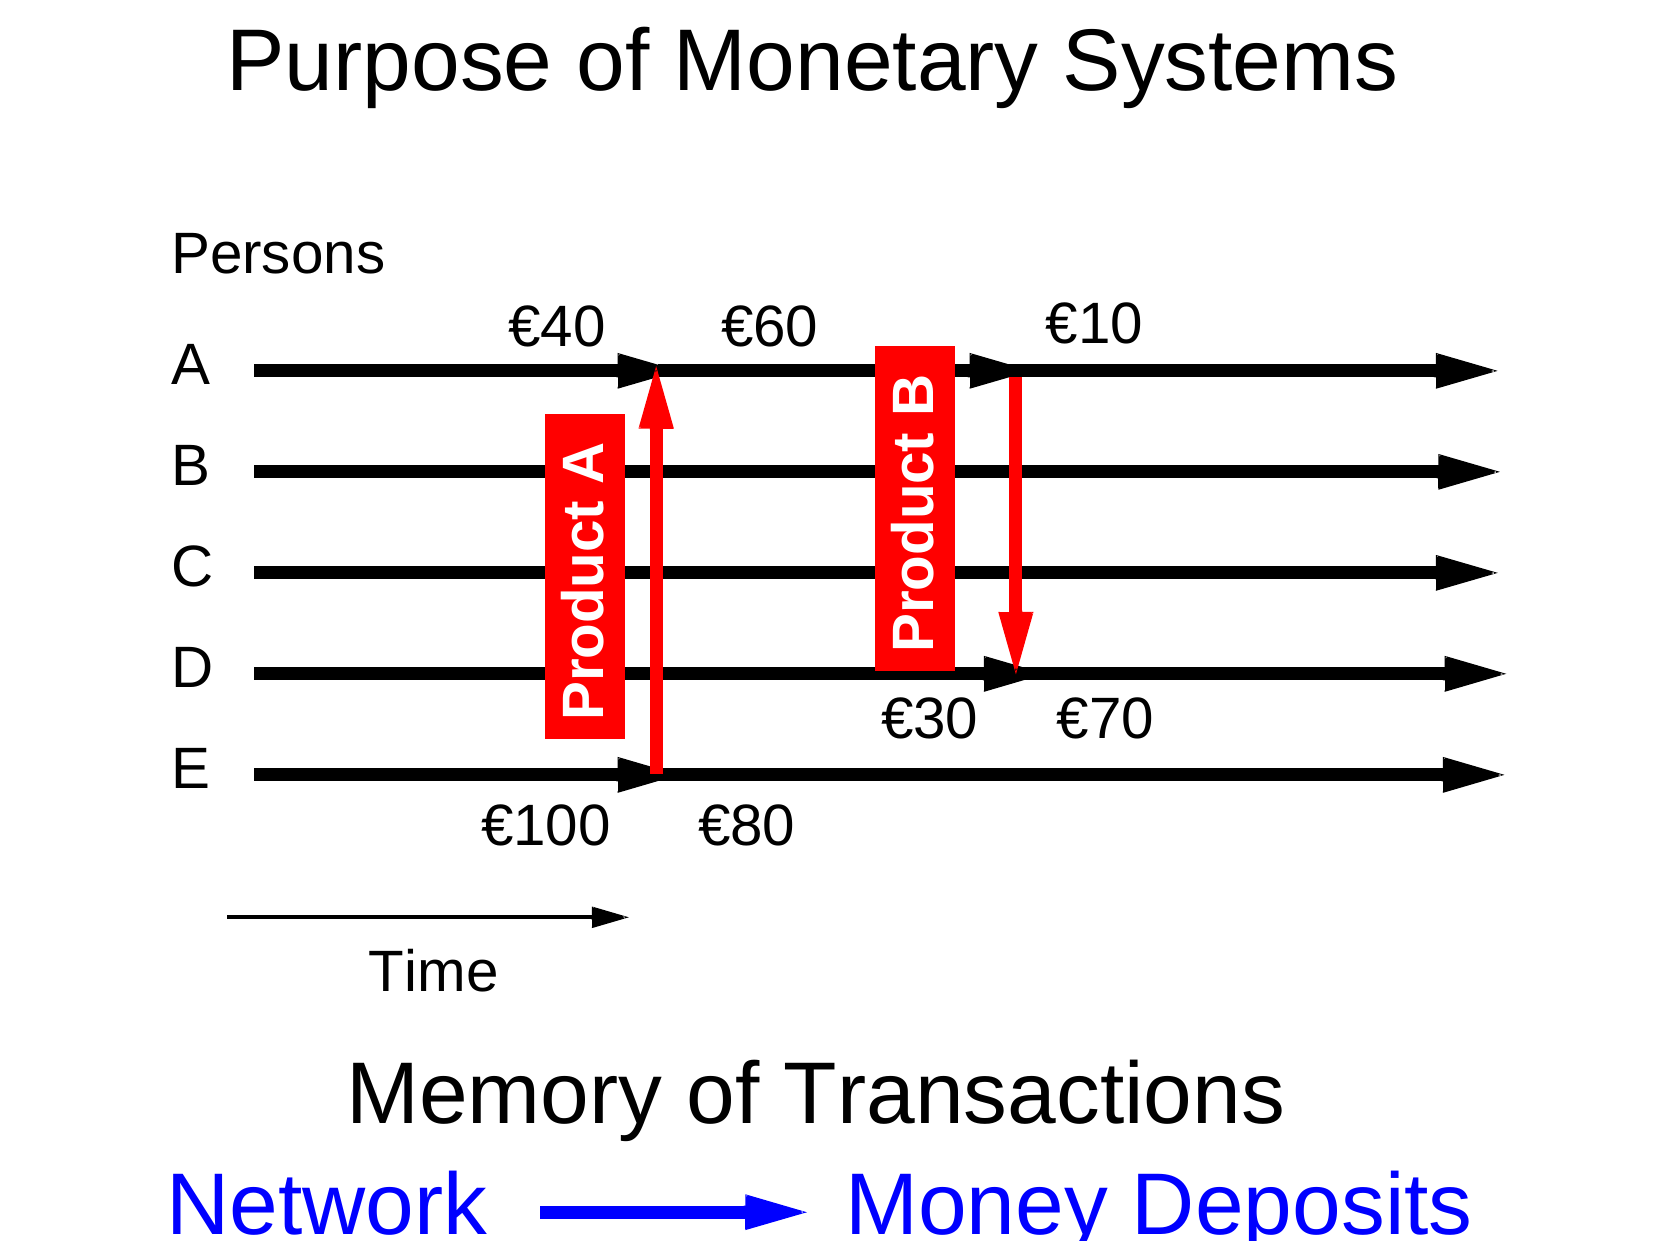

Purpose of Monetary Systems
Persons
€10
€40
€60
A
B
Product B
C
Product A
D
€30
€70
E
€100
€80
Time
Memory of Transactions
Network
Money Deposits